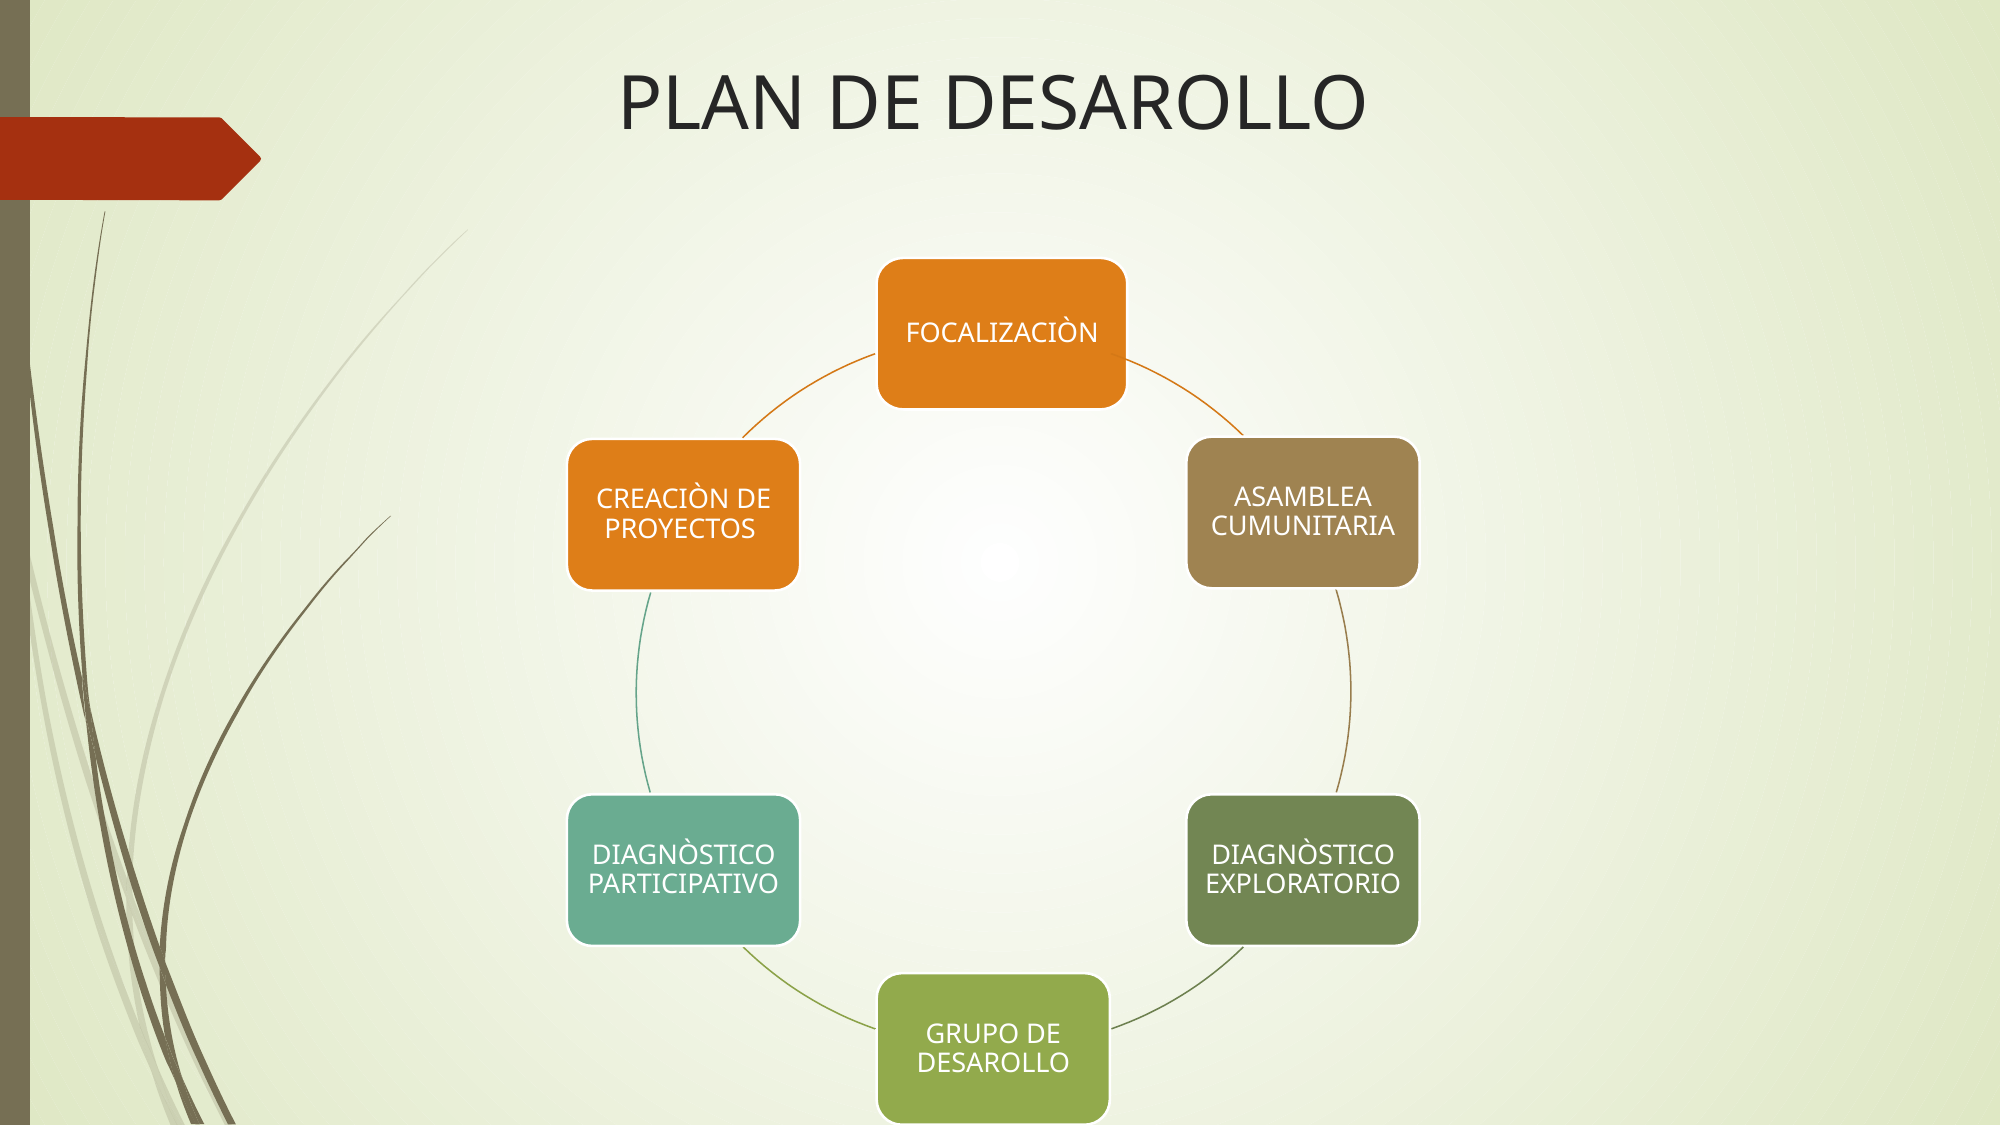

# PLAN DE DESAROLLO
FOCALIZACIÒN
ASAMBLEA CUMUNITARIA
CREACIÒN DE PROYECTOS
DIAGNÒSTICO PARTICIPATIVO
DIAGNÒSTICO EXPLORATORIO
GRUPO DE DESAROLLO